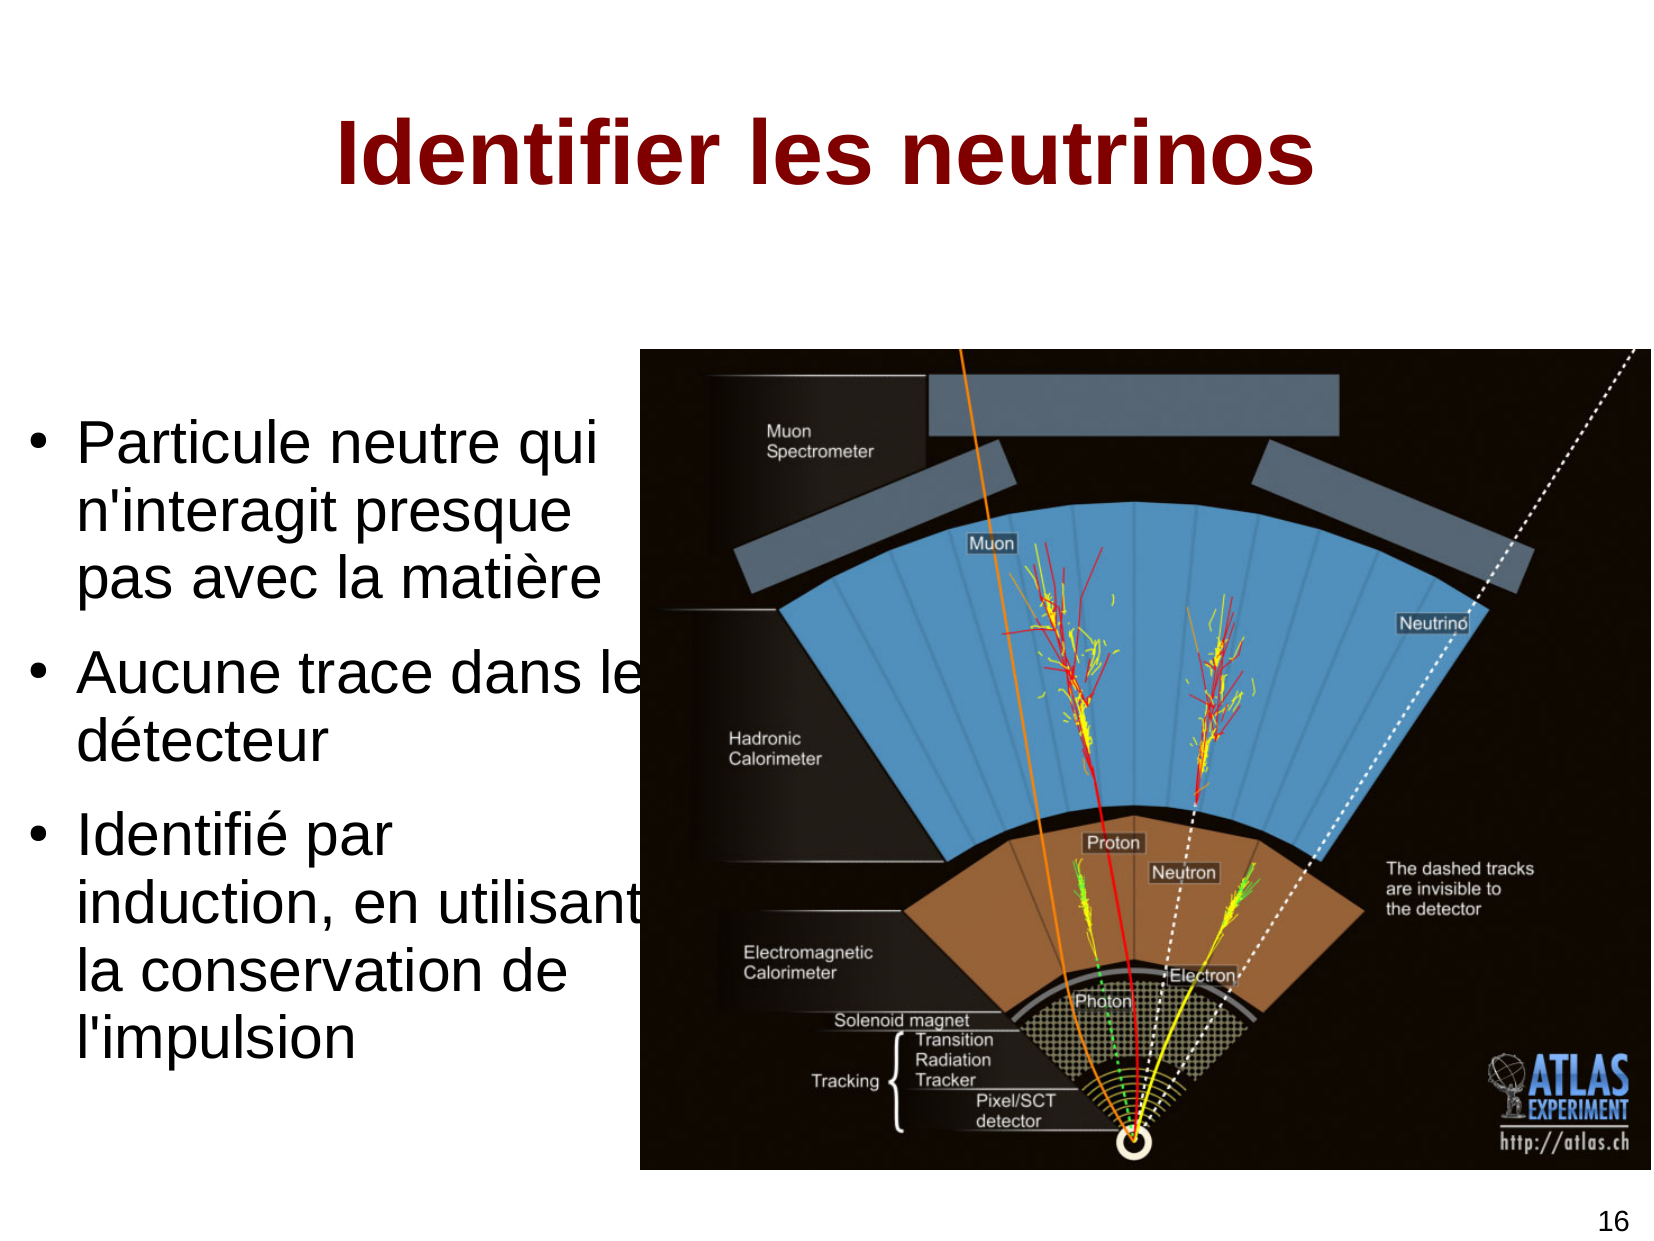

# Identifier les neutrinos
Particule neutre qui n'interagit presque pas avec la matière
Aucune trace dans le détecteur
Identifié par induction, en utilisant la conservation de l'impulsion
16